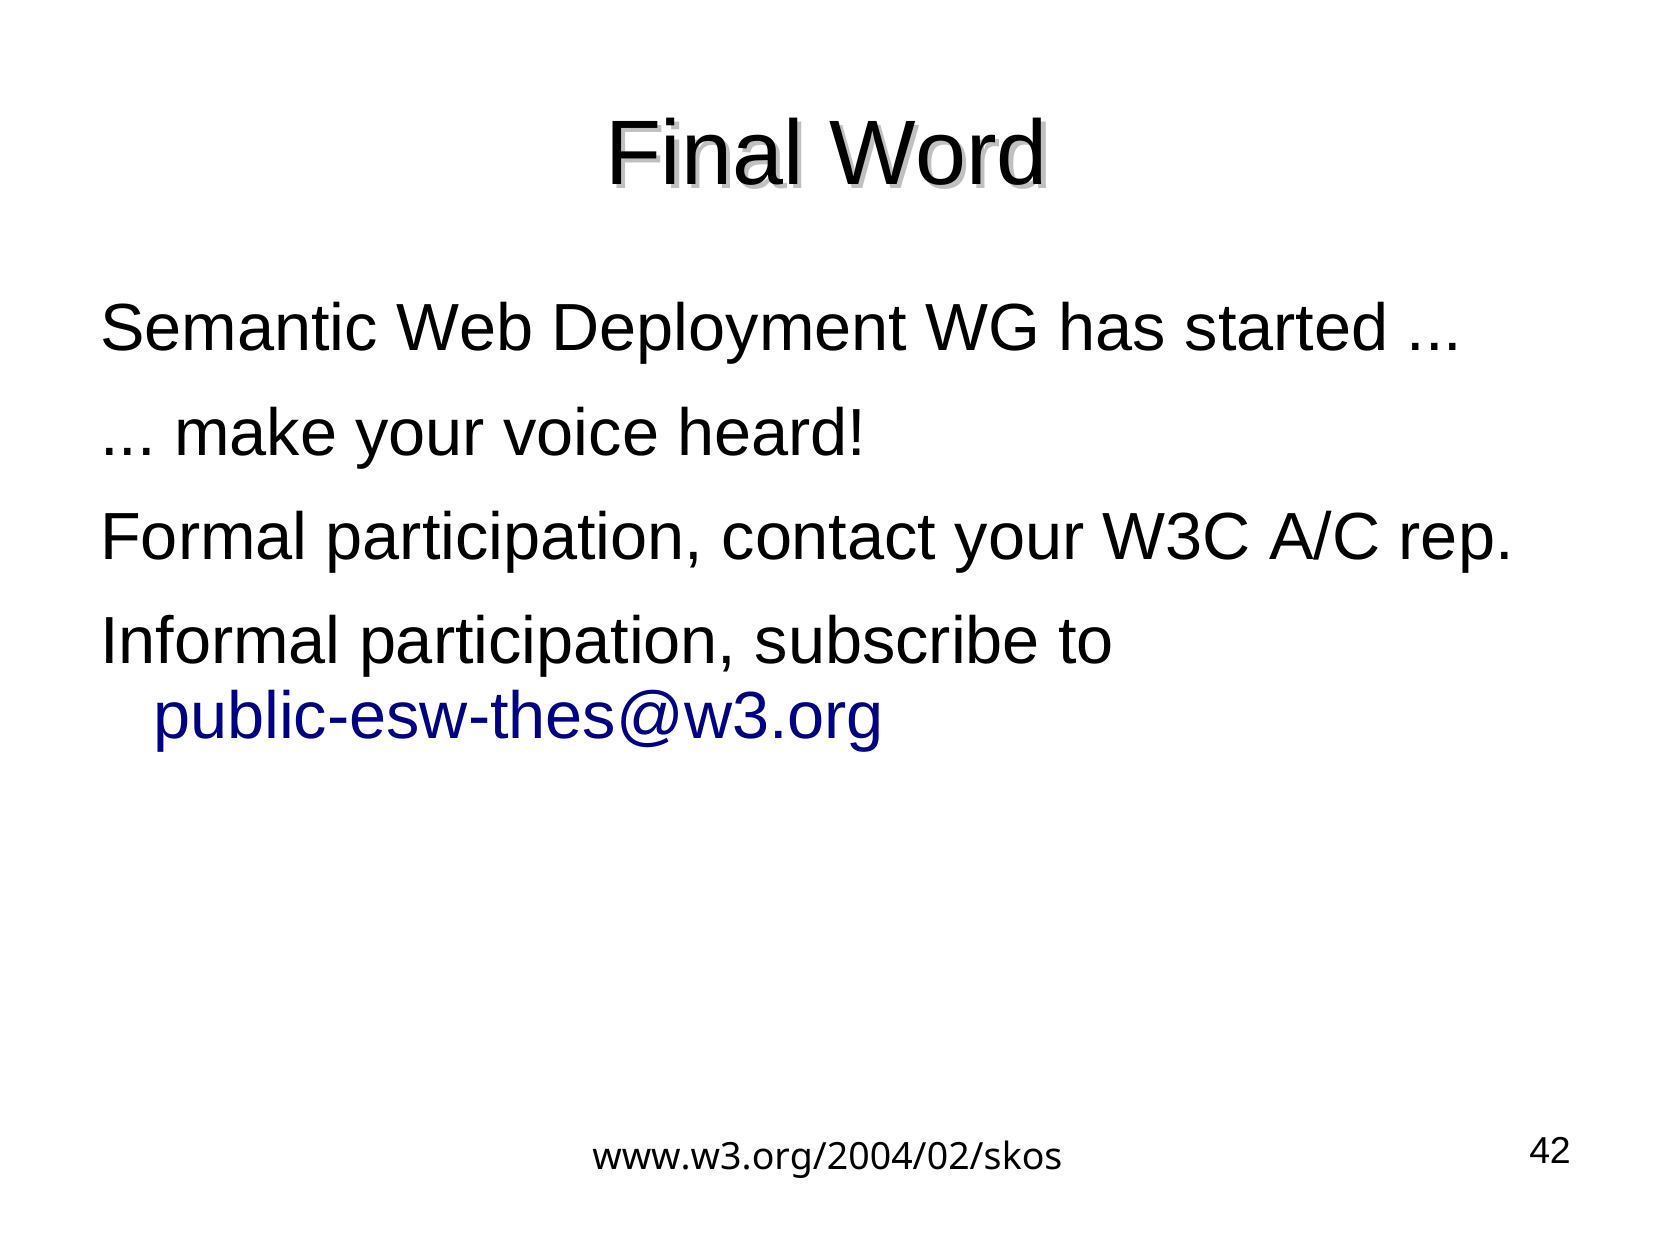

# Final Word
Semantic Web Deployment WG has started ...
... make your voice heard!
Formal participation, contact your W3C A/C rep.
Informal participation, subscribe to
public-esw-thes@w3.org
www.w3.org/2004/02/skos
42